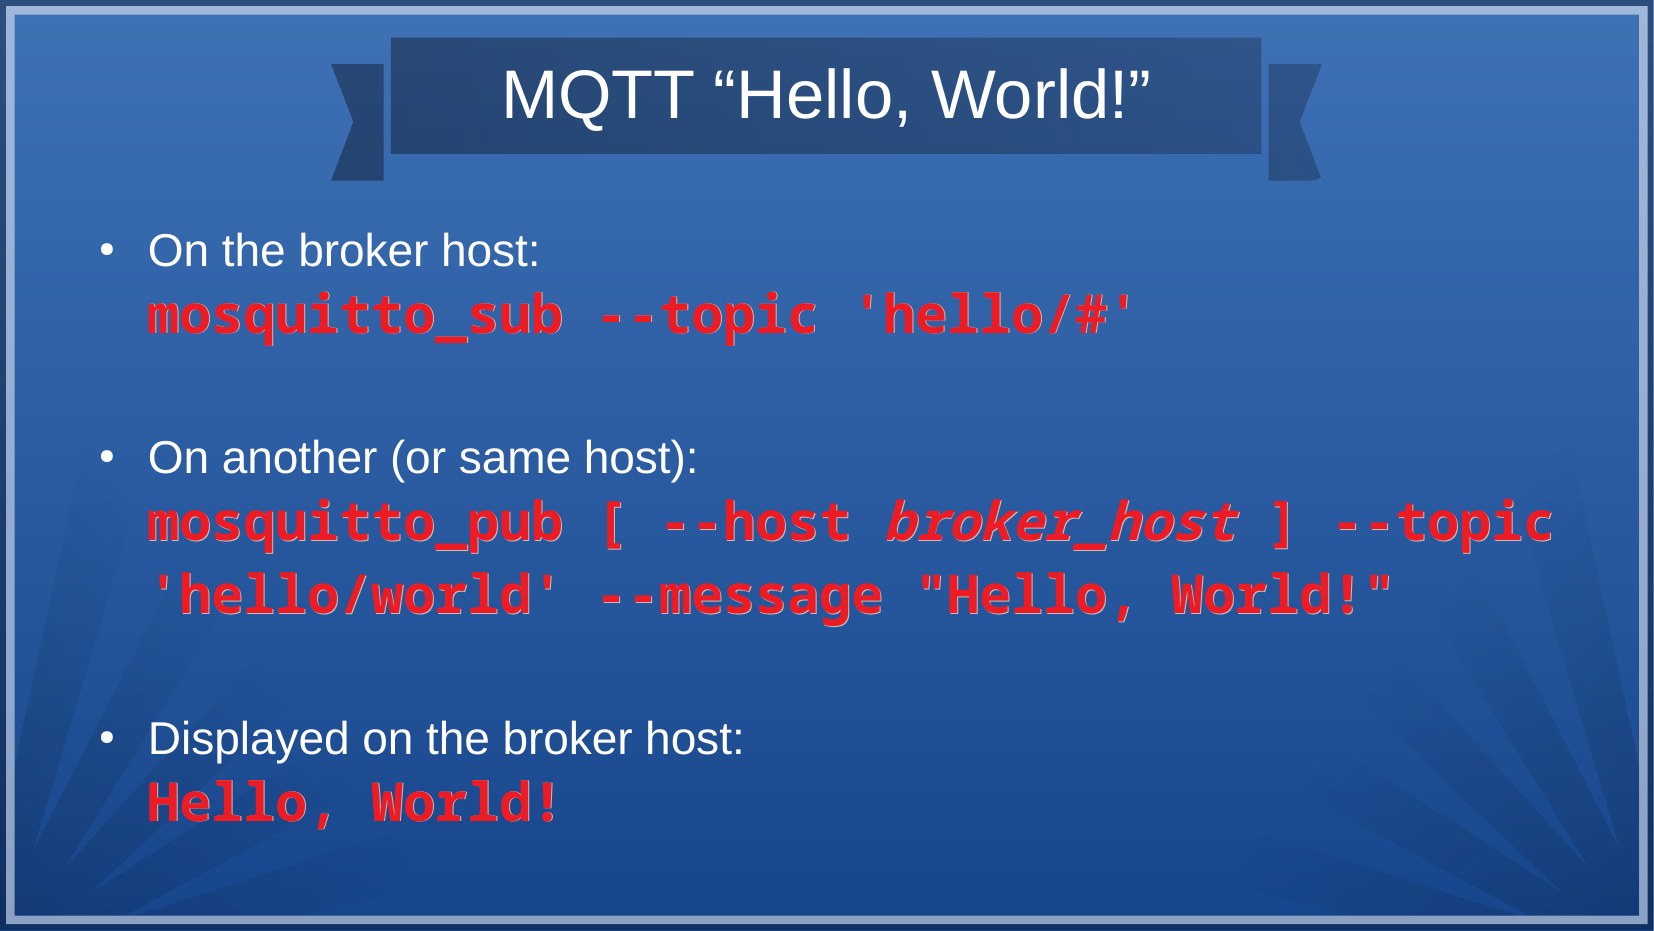

# MQTT “Hello, World!”
On the broker host:
mosquitto_sub --topic 'hello/#'
On another (or same host):
mosquitto_pub [ --host broker_host ] --topic 'hello/world' --message "Hello, World!"
Displayed on the broker host:
Hello, World!